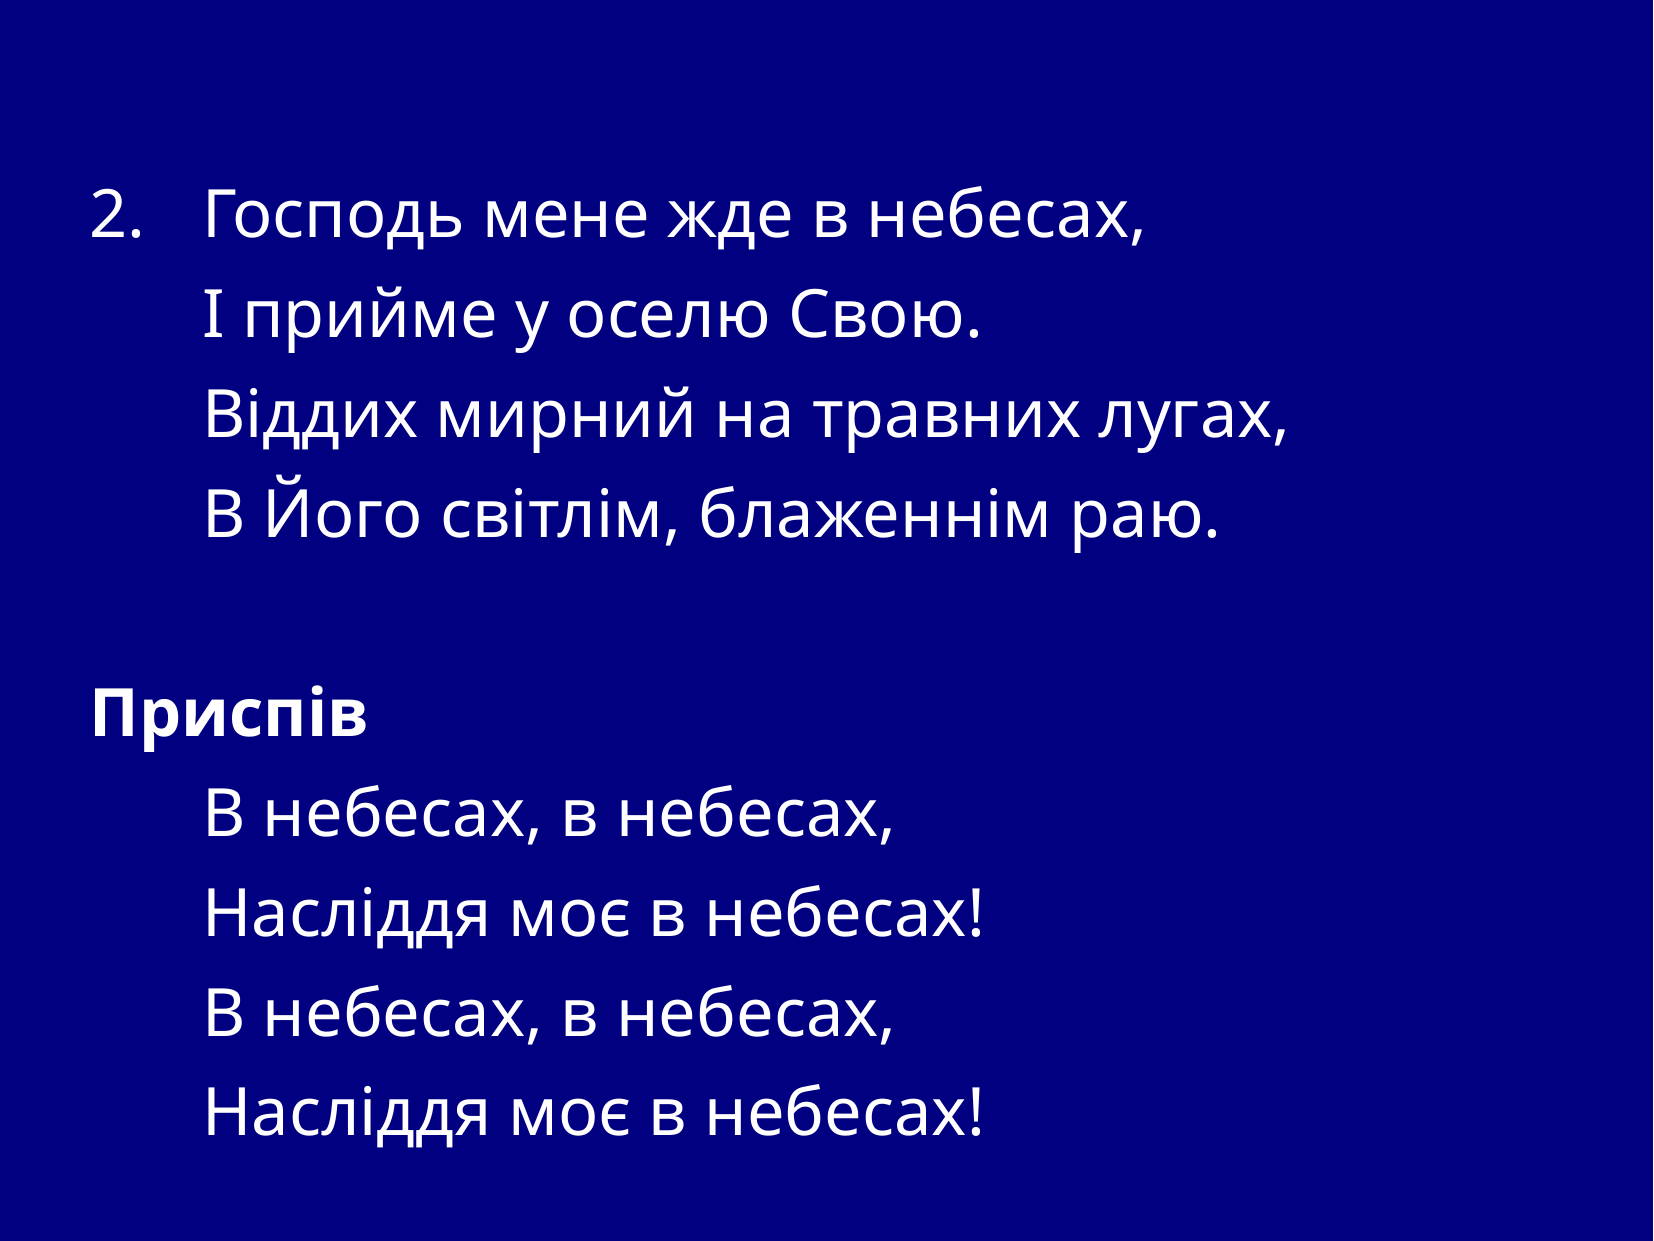

2.	Господь мене жде в небесах,
	І прийме у оселю Свою.
	Віддих мирний на травних лугах,
	В Його світлім, блаженнім раю.
Приспів
	В небесах, в небесах,
	Насліддя моє в небесах!
	В небесах, в небесах,
	Насліддя моє в небесах!